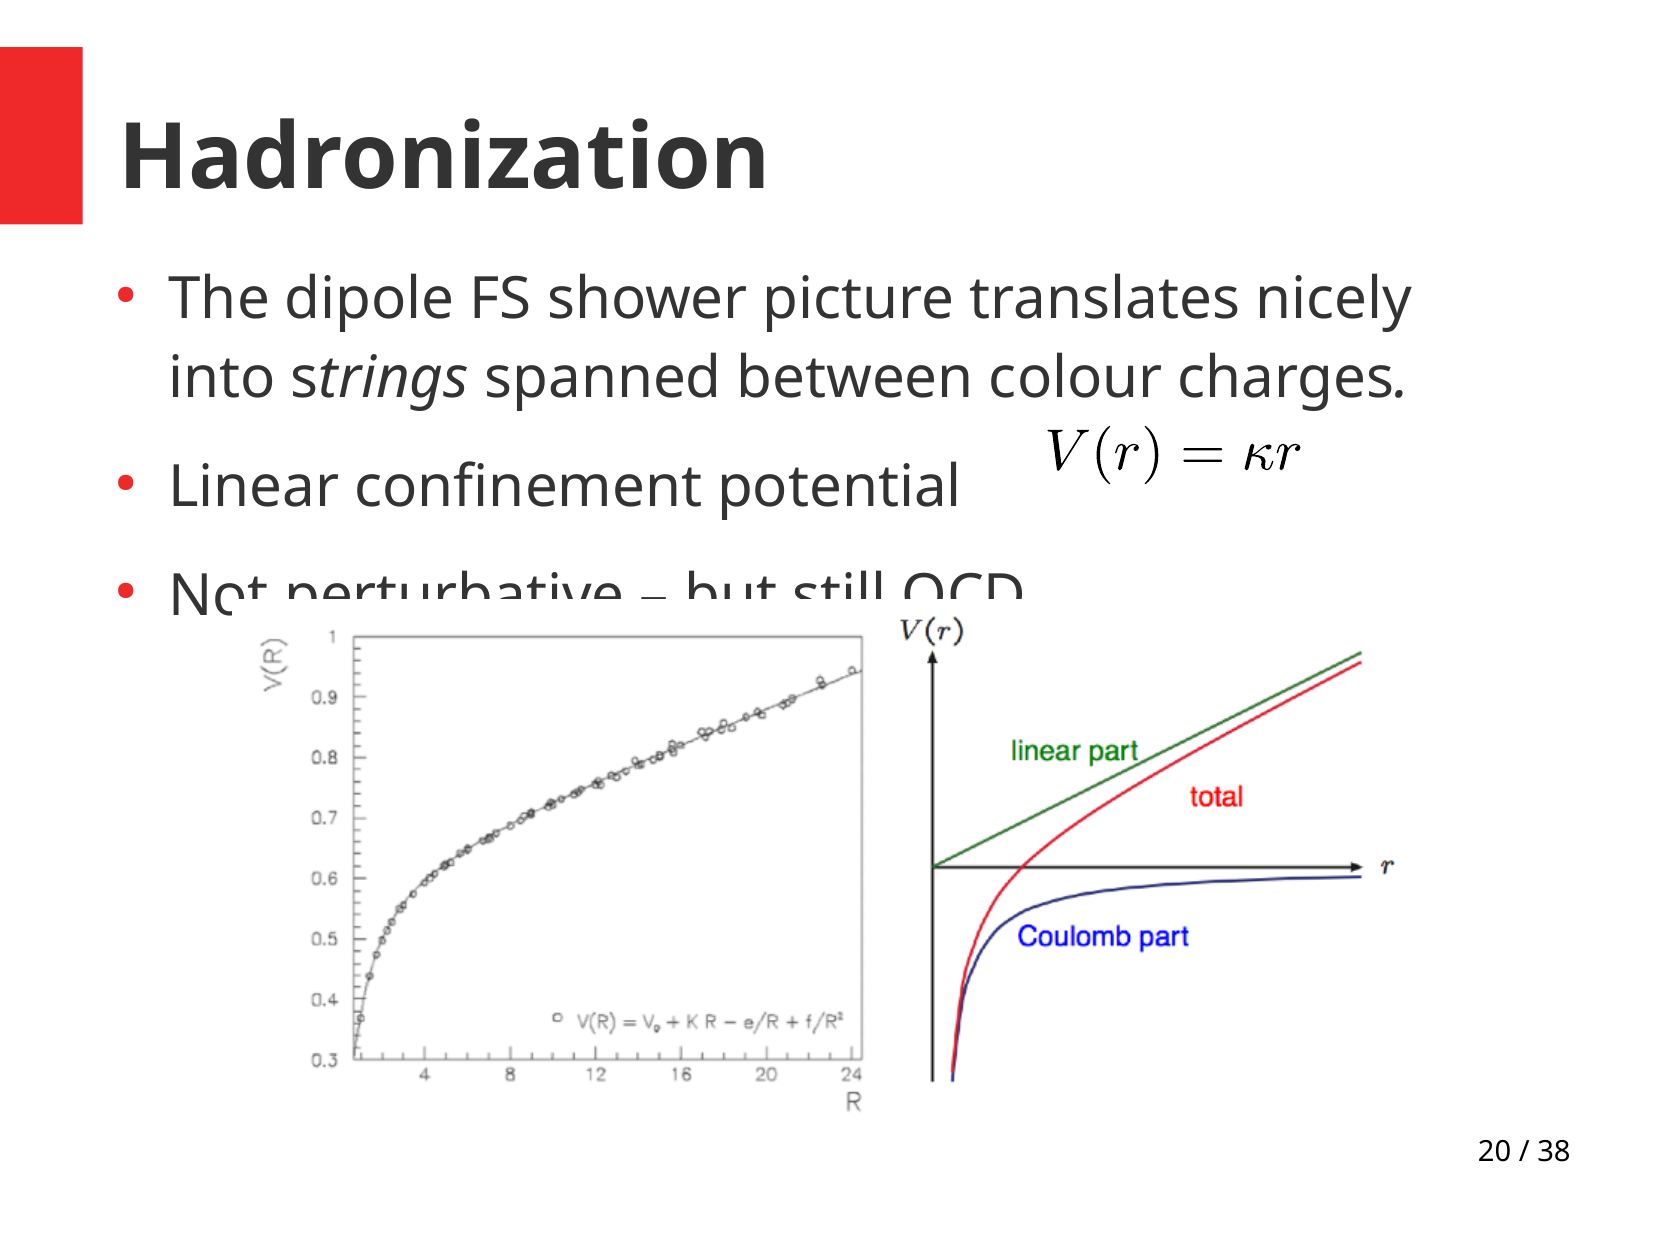

# Hadronization
The dipole FS shower picture translates nicely into strings spanned between colour charges.
Linear confinement potential
Not perturbative – but still QCD.
20